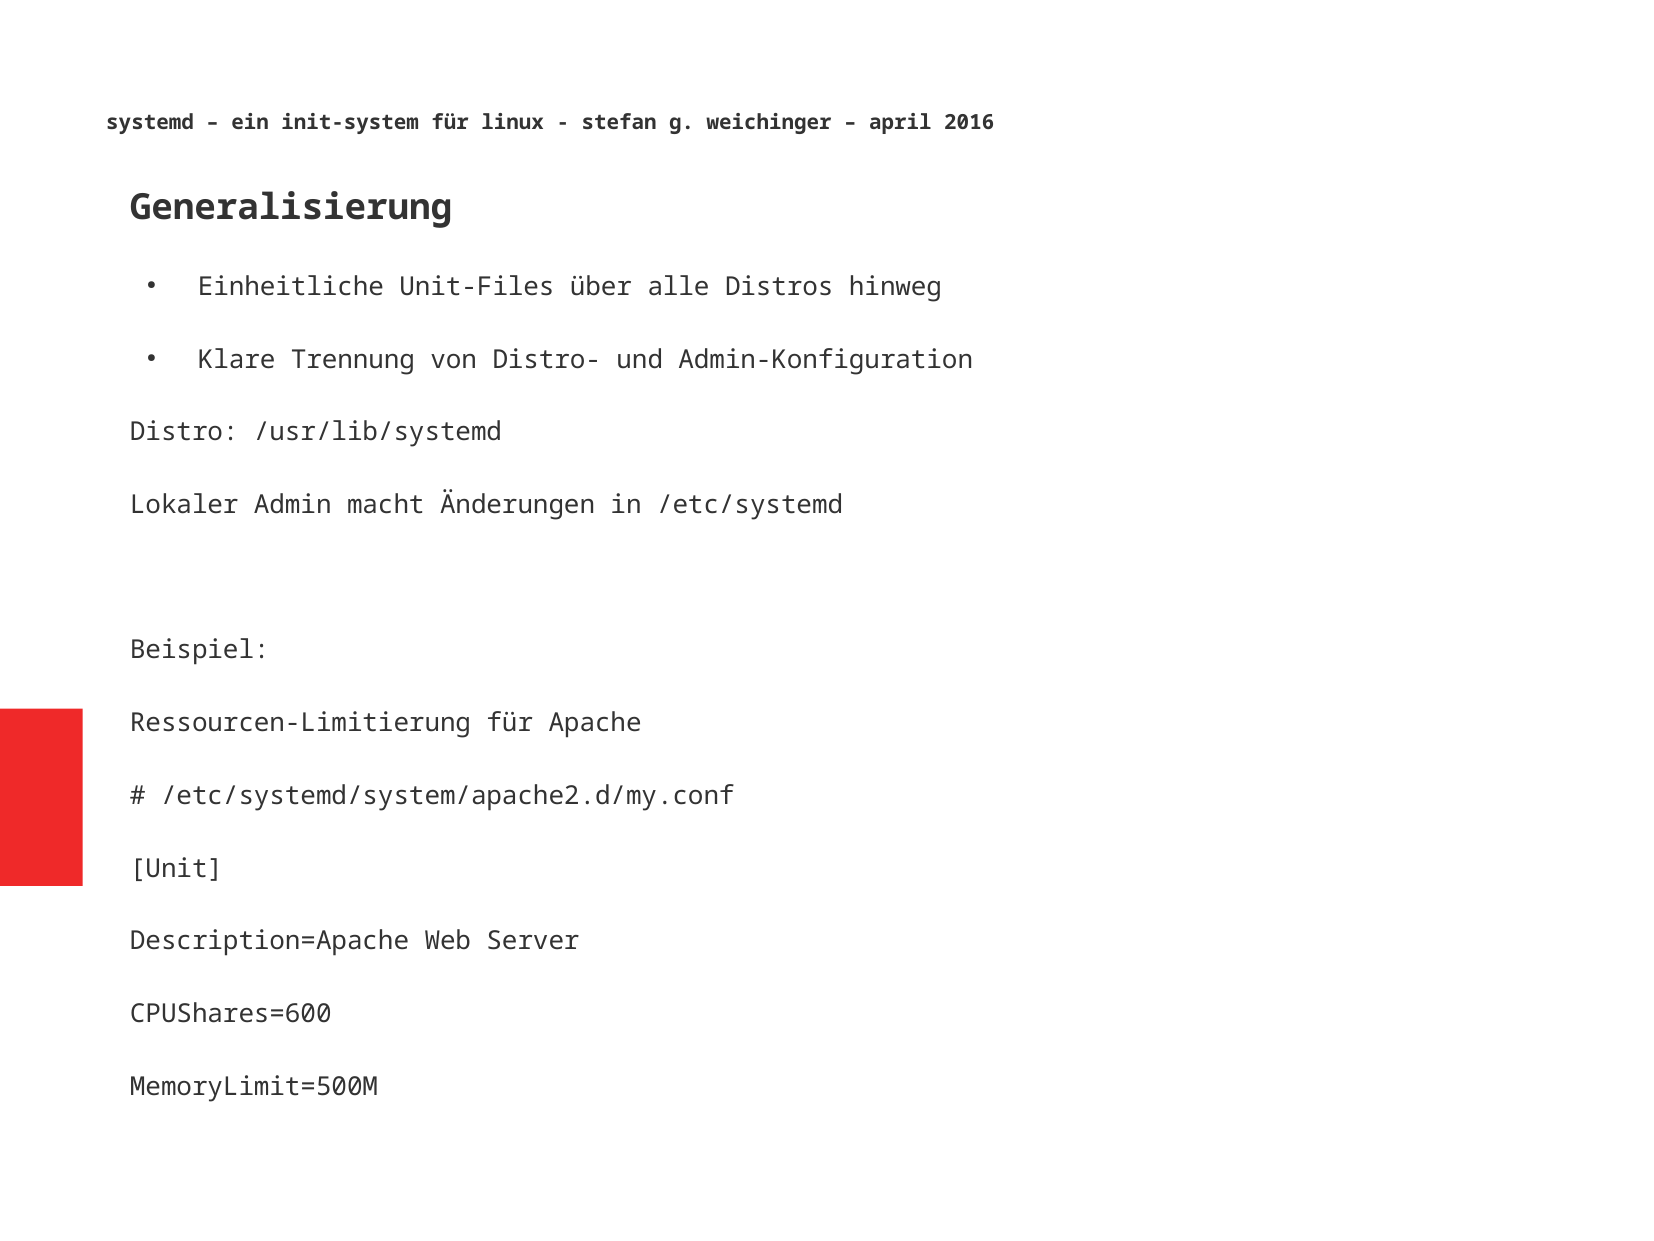

# systemd – ein init-system für linux - stefan g. weichinger – april 2016
Generalisierung
Einheitliche Unit-Files über alle Distros hinweg
Klare Trennung von Distro- und Admin-Konfiguration
Distro: /usr/lib/systemd
Lokaler Admin macht Änderungen in /etc/systemd
Beispiel:
Ressourcen-Limitierung für Apache
# /etc/systemd/system/apache2.d/my.conf
[Unit]
Description=Apache Web Server
CPUShares=600
MemoryLimit=500M